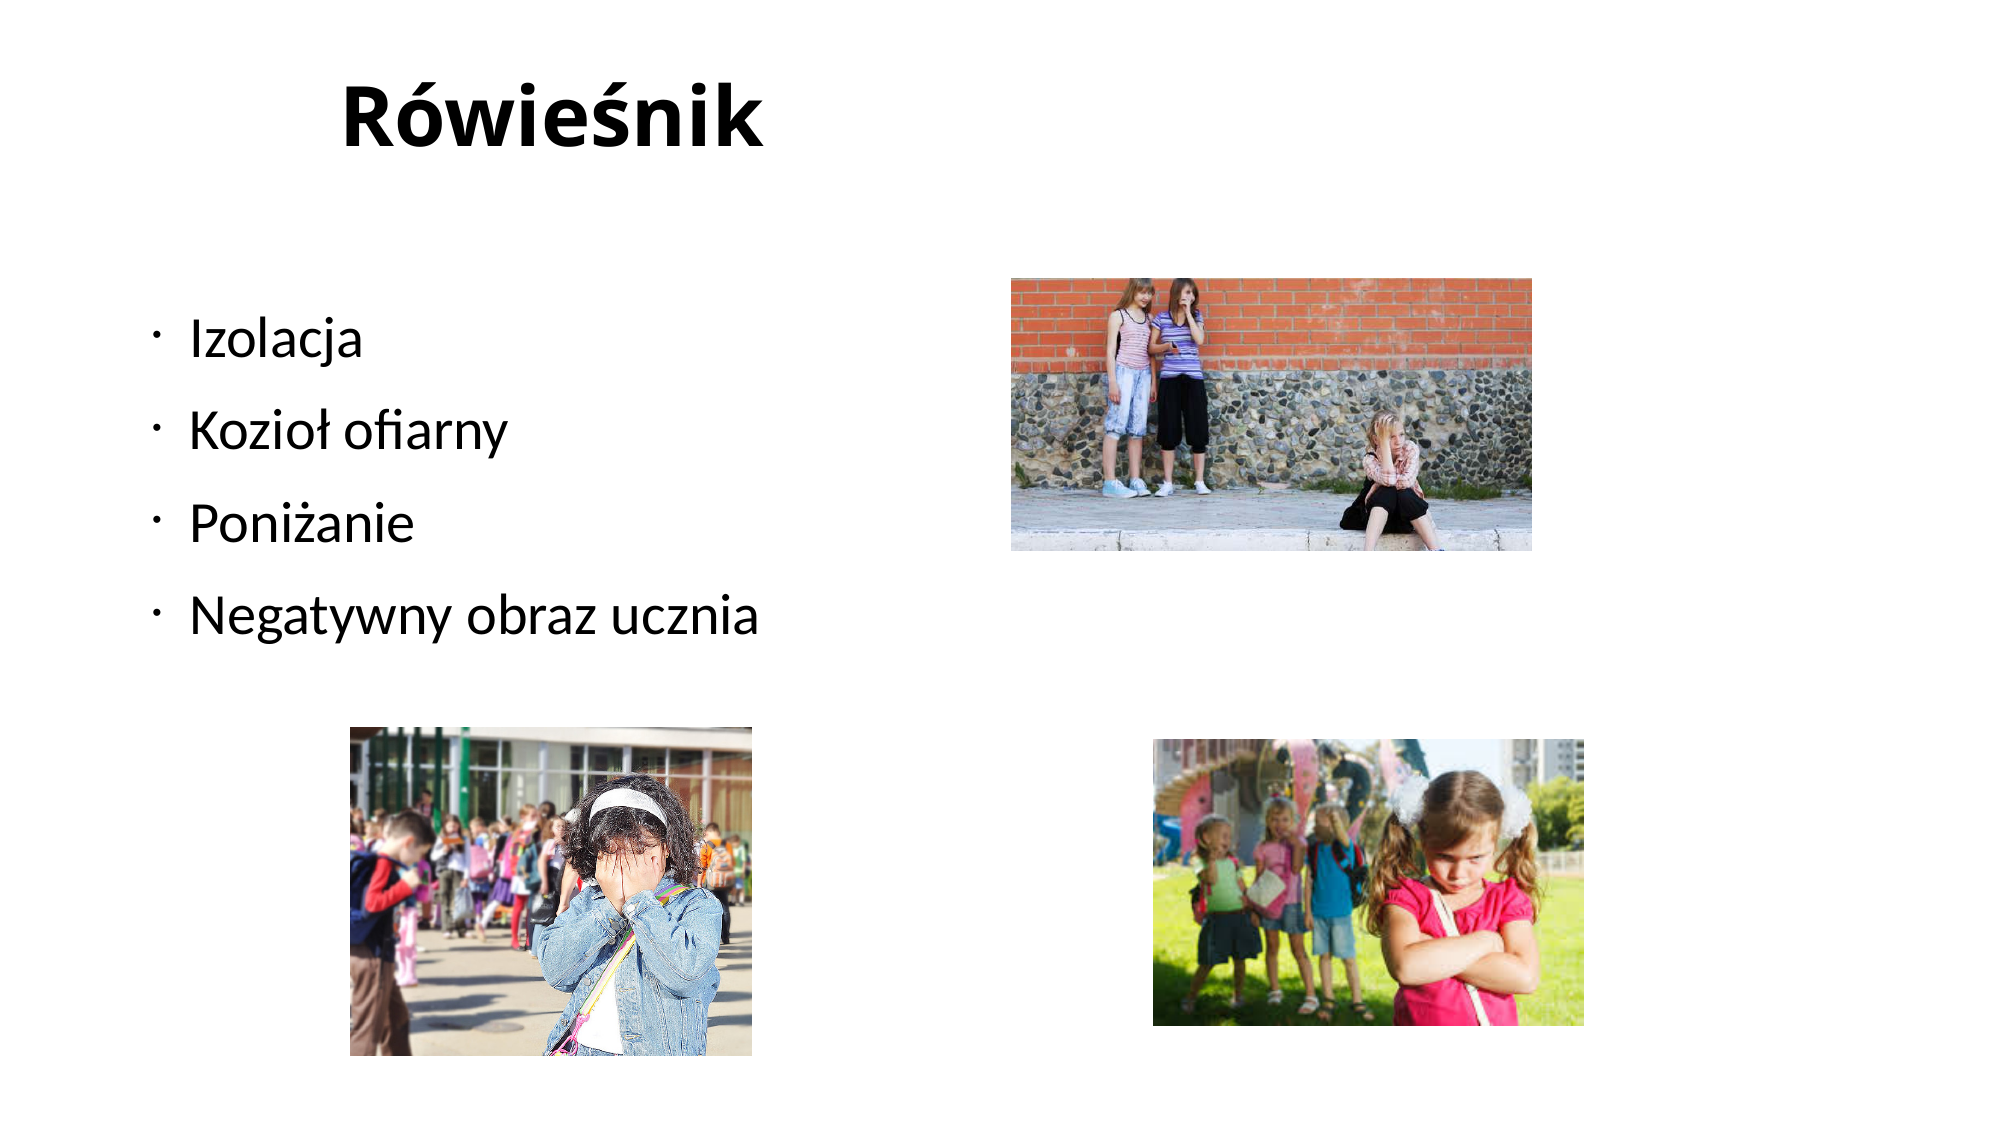

# Rówieśnik
Izolacja
Kozioł ofiarny
Poniżanie
Negatywny obraz ucznia